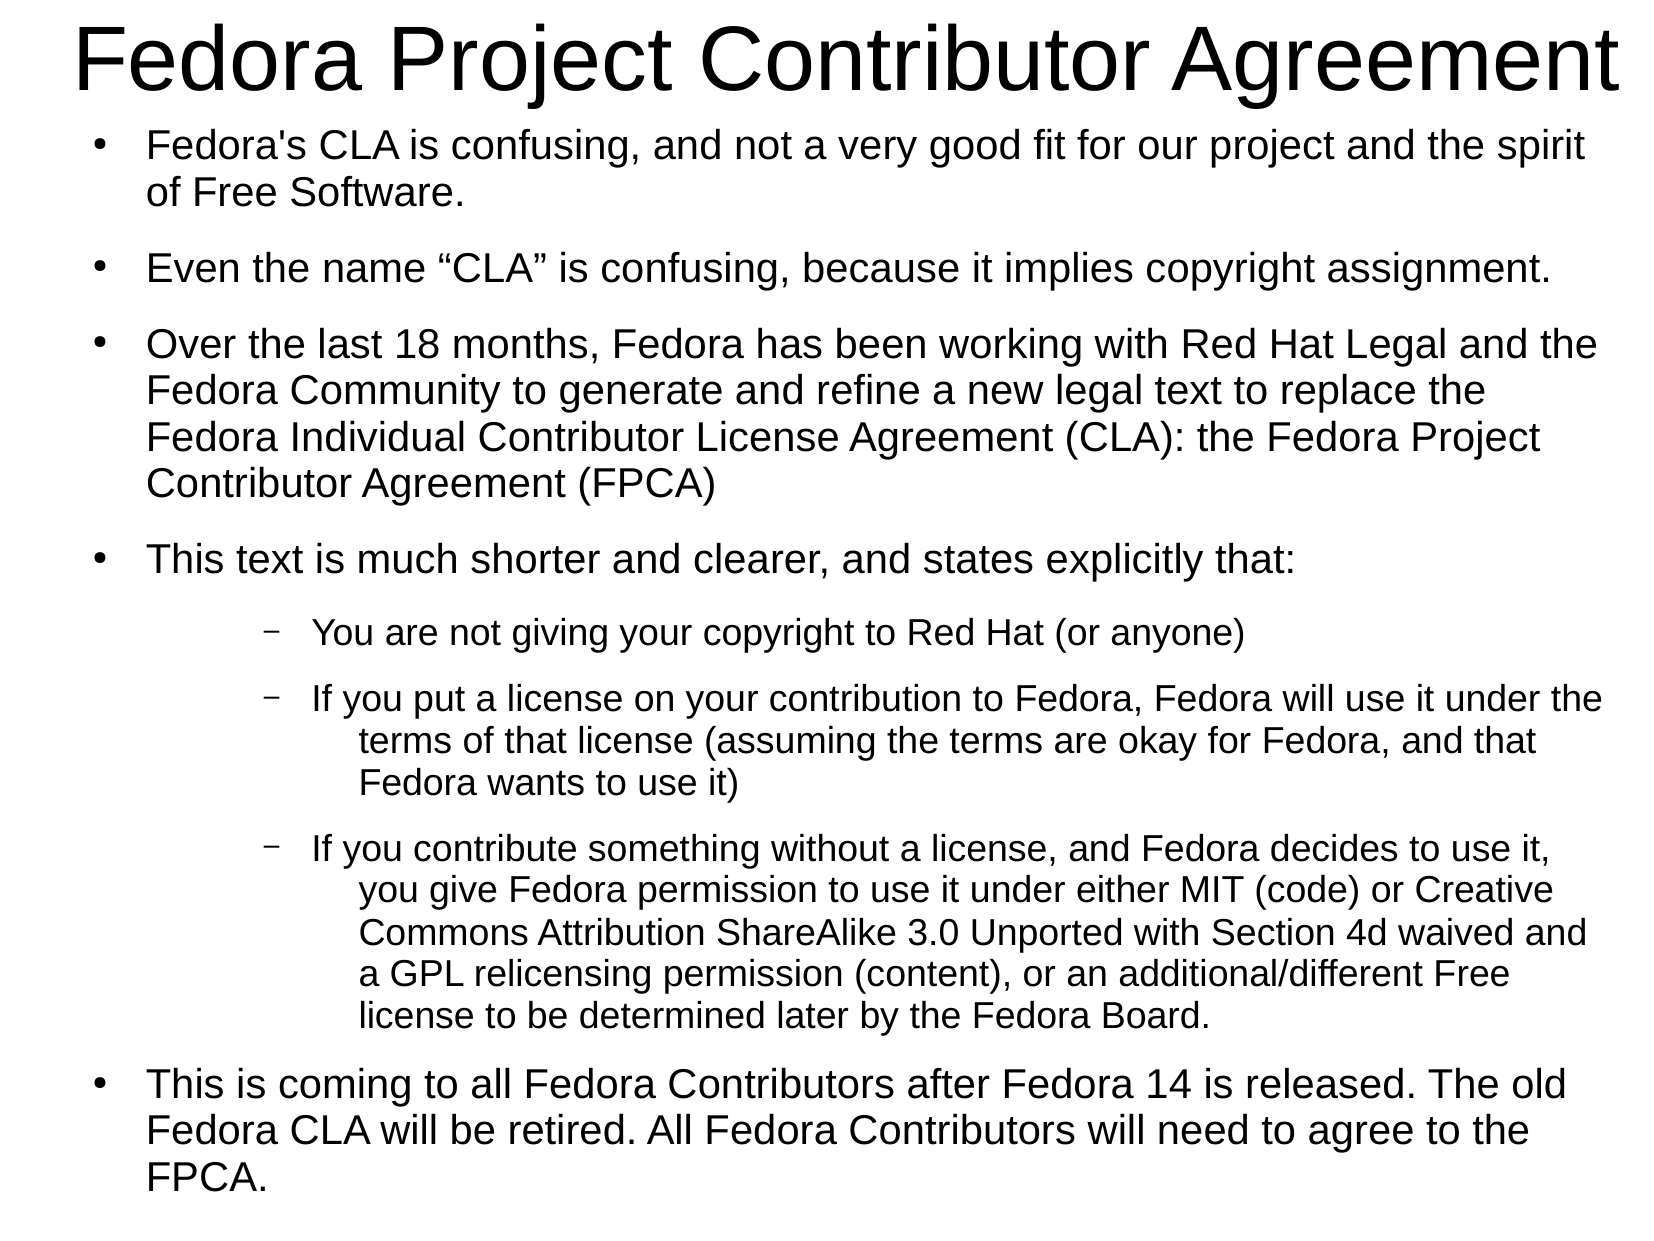

# Fedora Project Contributor Agreement
Fedora's CLA is confusing, and not a very good fit for our project and the spirit of Free Software.
Even the name “CLA” is confusing, because it implies copyright assignment.
Over the last 18 months, Fedora has been working with Red Hat Legal and the Fedora Community to generate and refine a new legal text to replace the Fedora Individual Contributor License Agreement (CLA): the Fedora Project Contributor Agreement (FPCA)
This text is much shorter and clearer, and states explicitly that:
You are not giving your copyright to Red Hat (or anyone)
If you put a license on your contribution to Fedora, Fedora will use it under the terms of that license (assuming the terms are okay for Fedora, and that Fedora wants to use it)
If you contribute something without a license, and Fedora decides to use it, you give Fedora permission to use it under either MIT (code) or Creative Commons Attribution ShareAlike 3.0 Unported with Section 4d waived and a GPL relicensing permission (content), or an additional/different Free license to be determined later by the Fedora Board.
This is coming to all Fedora Contributors after Fedora 14 is released. The old Fedora CLA will be retired. All Fedora Contributors will need to agree to the FPCA.